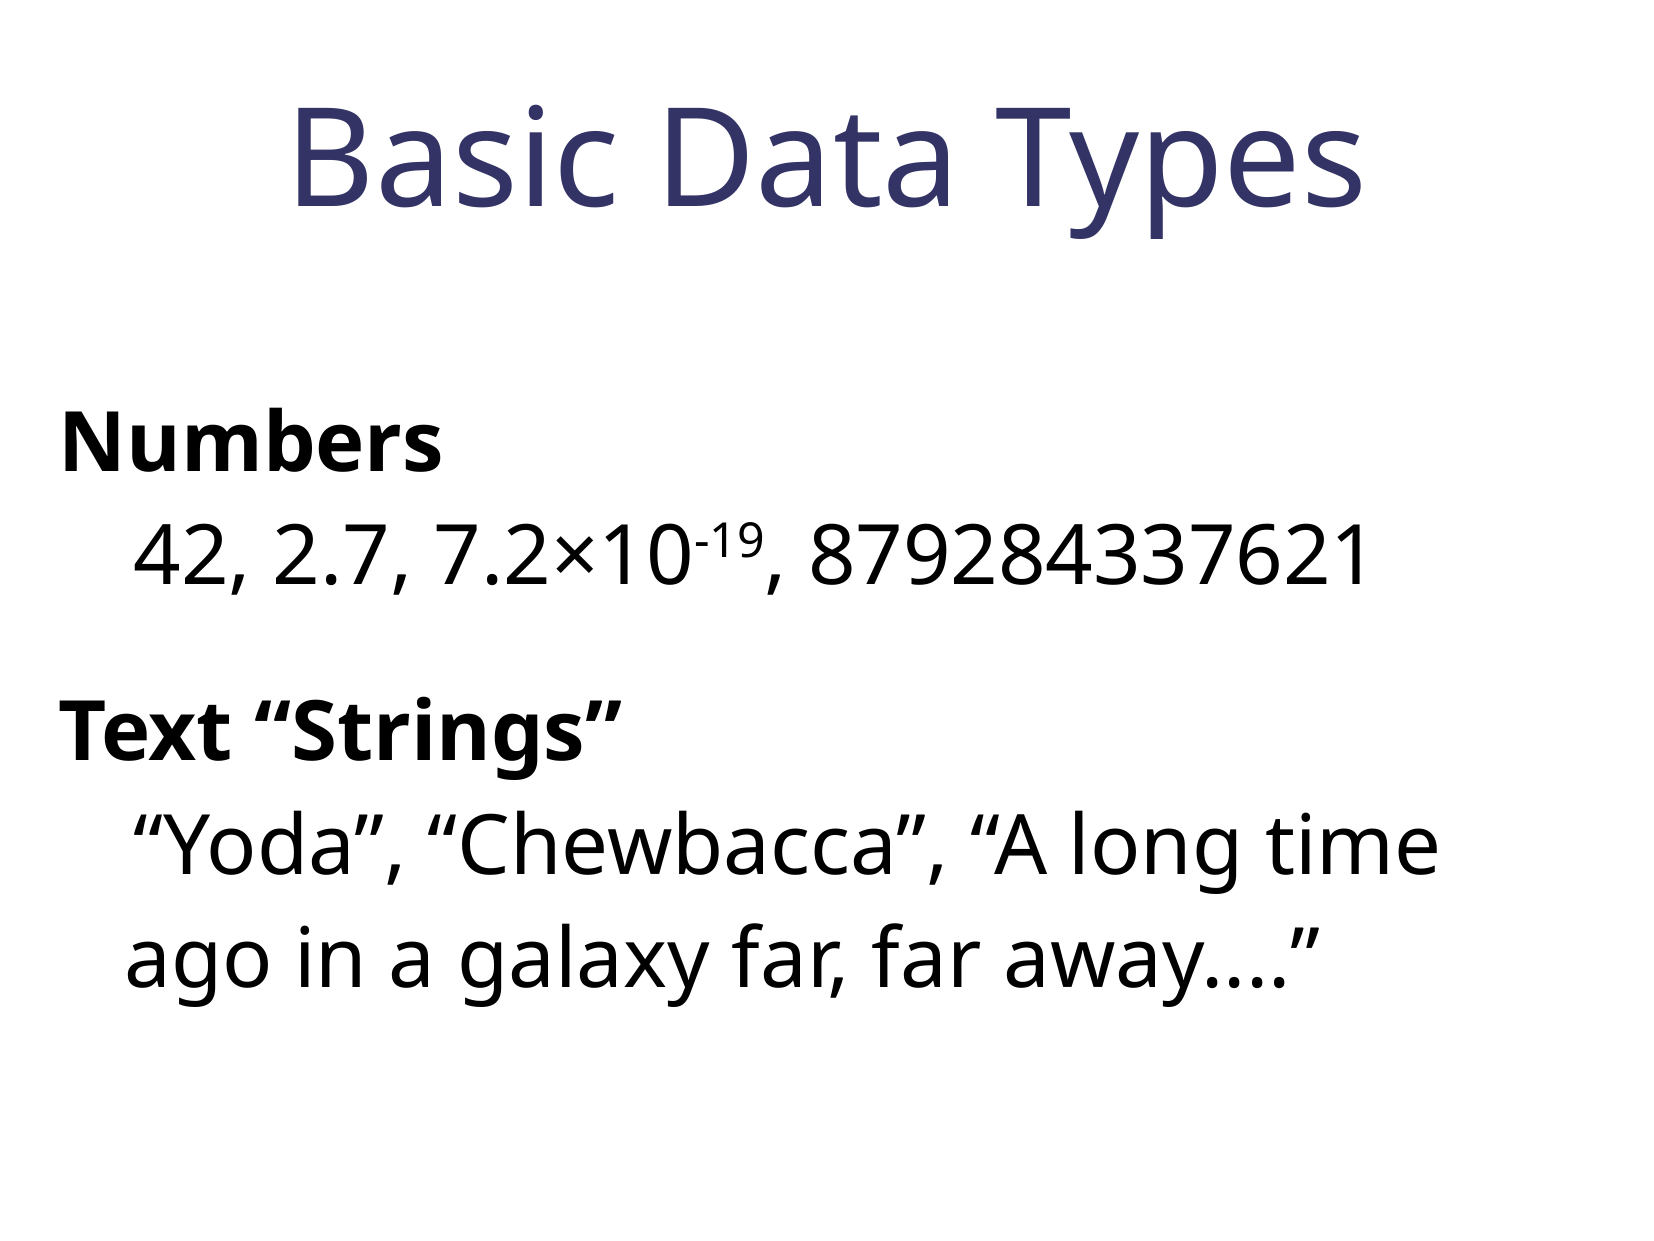

# Basic Data Types
Numbers
	42, 2.7, 7.2×10-19, 879284337621
Text “Strings”
	“Yoda”, “Chewbacca”, “A long time
 ago in a galaxy far, far away....”